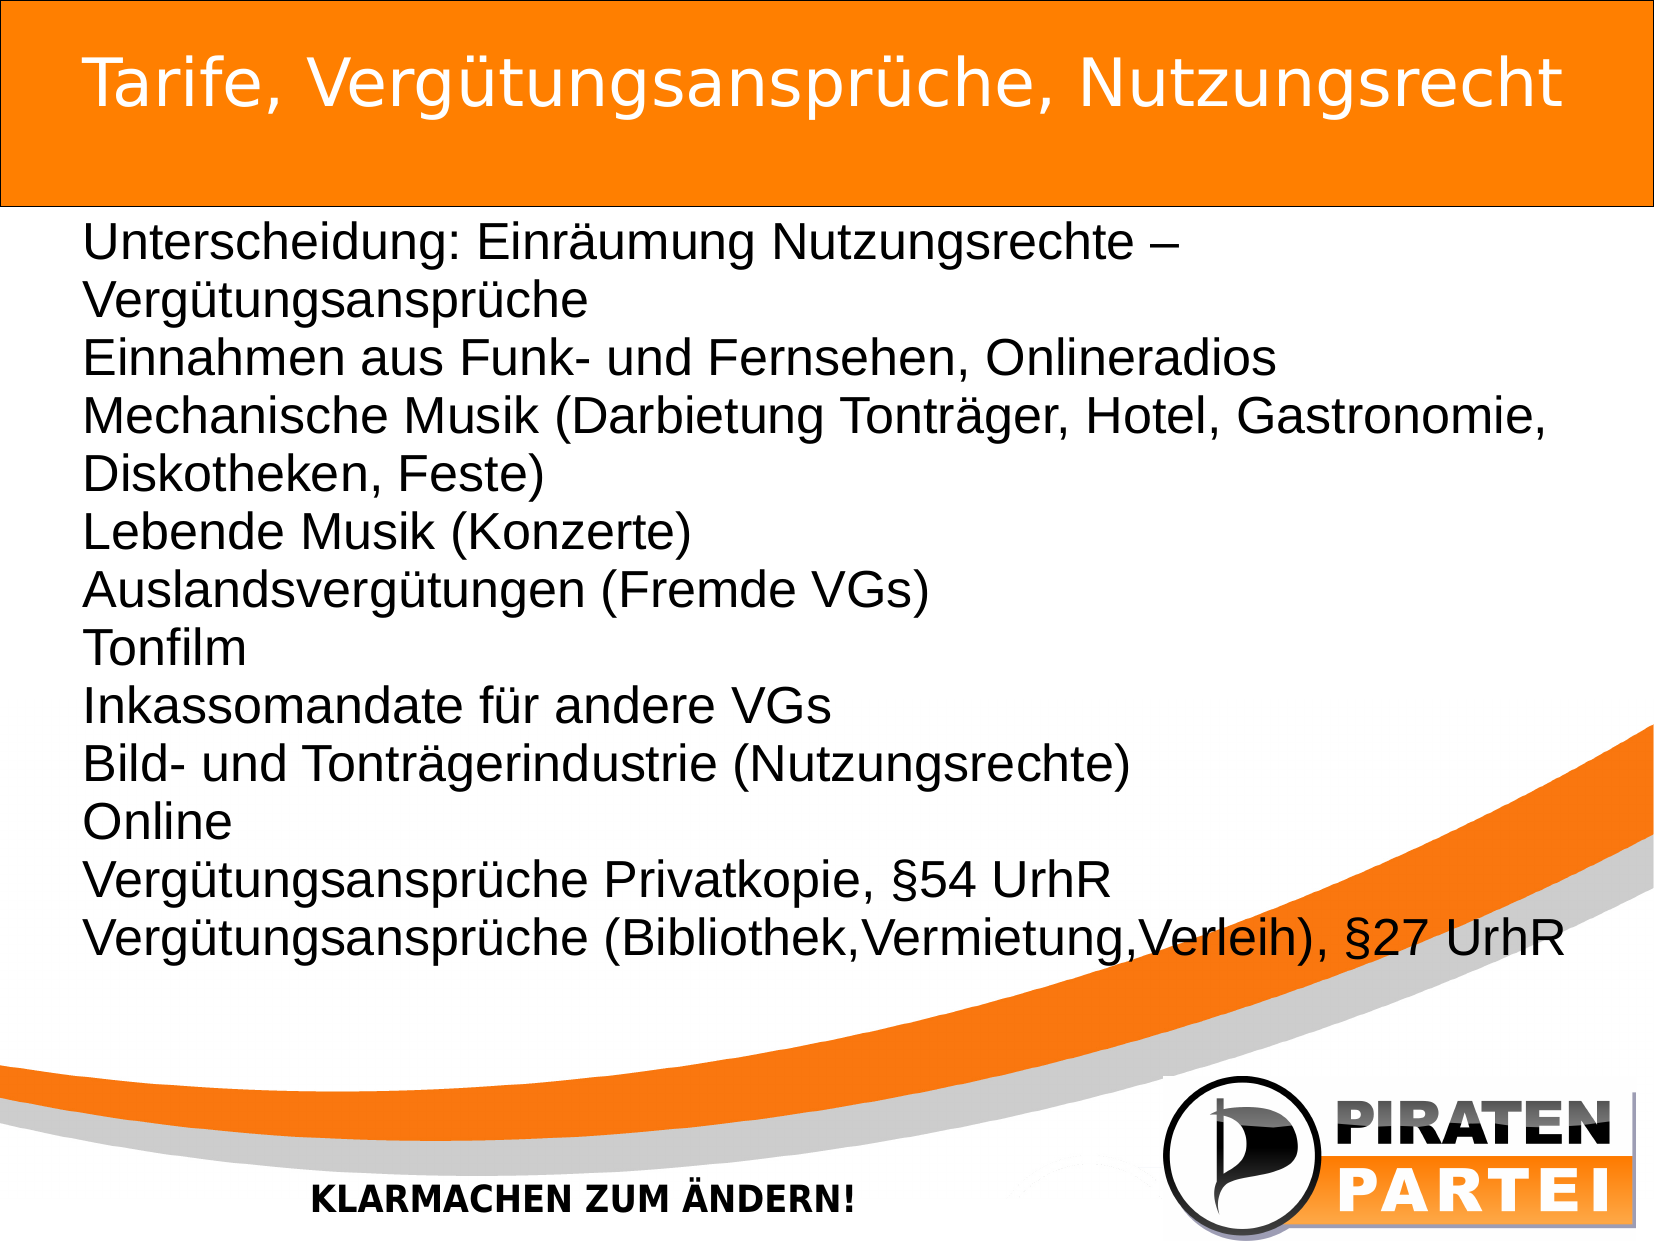

# Tarife, Vergütungsansprüche, Nutzungsrecht
Unterscheidung: Einräumung Nutzungsrechte – Vergütungsansprüche
Einnahmen aus Funk- und Fernsehen, Onlineradios
Mechanische Musik (Darbietung Tonträger, Hotel, Gastronomie, Diskotheken, Feste)
Lebende Musik (Konzerte)
Auslandsvergütungen (Fremde VGs)
Tonfilm
Inkassomandate für andere VGs
Bild- und Tonträgerindustrie (Nutzungsrechte)
Online
Vergütungsansprüche Privatkopie, §54 UrhR
Vergütungsansprüche (Bibliothek,Vermietung,Verleih), §27 UrhR